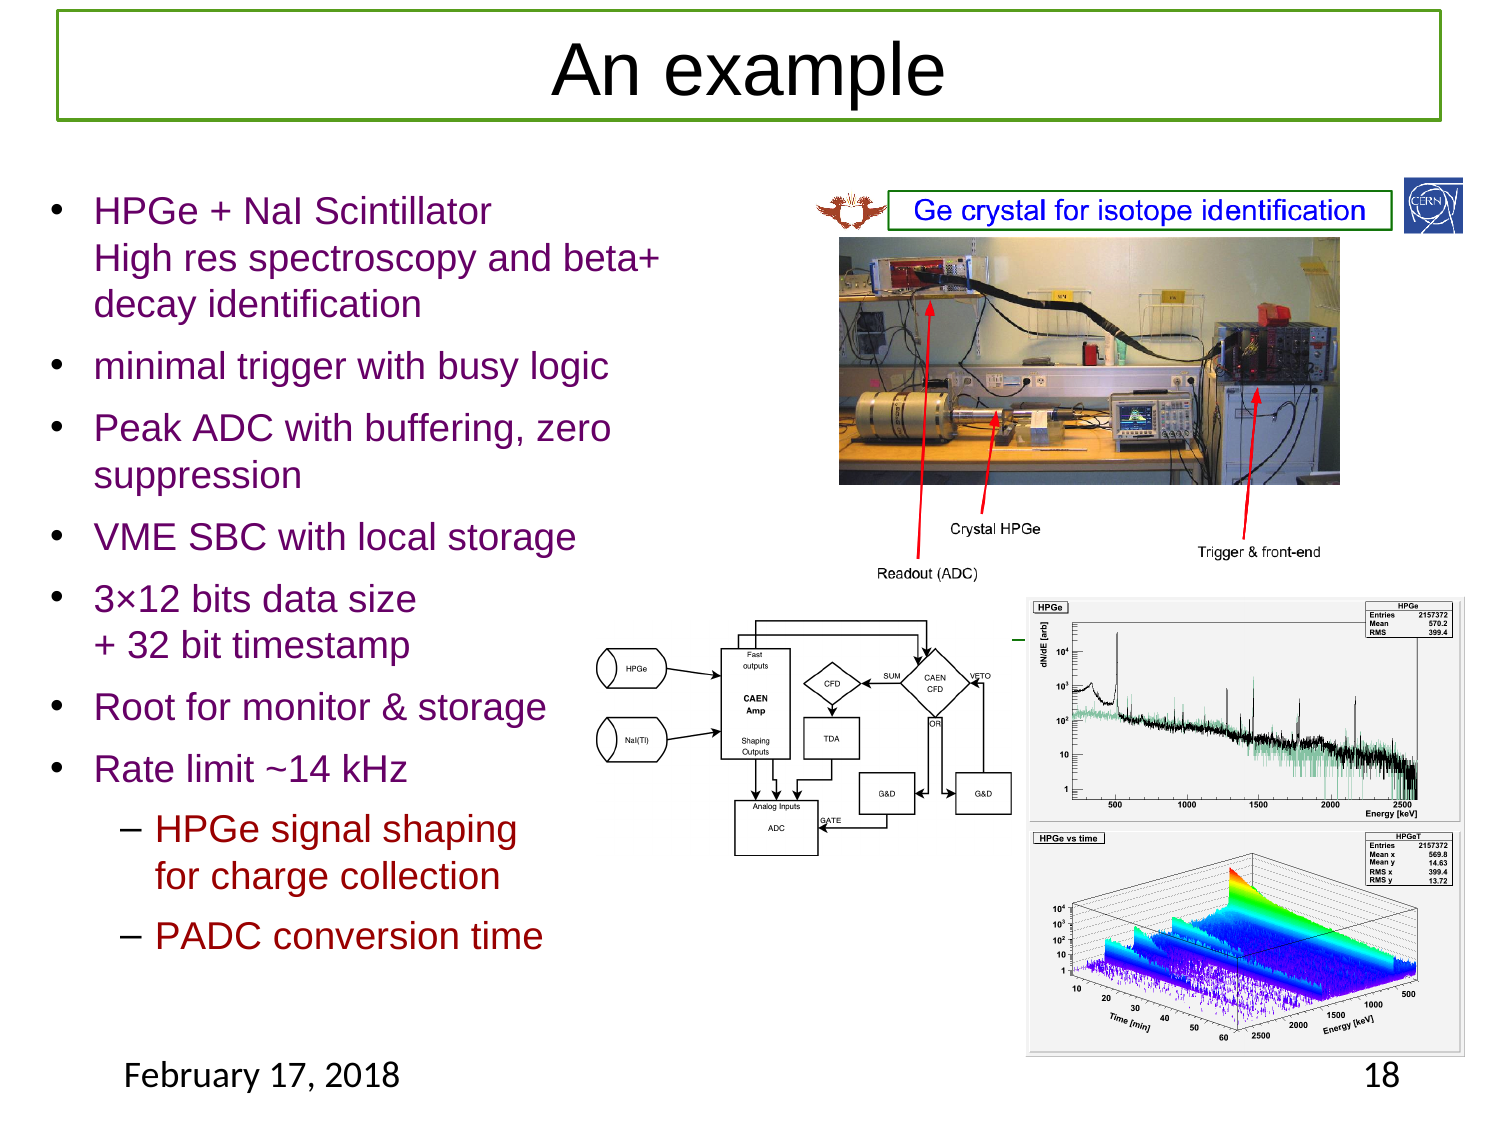

# An example
HPGe + NaI Scintillator
High res spectroscopy and beta+ decay identification
minimal trigger with busy logic
Peak ADC with buffering, zero suppression
VME SBC with local storage
3×12 bits data size
+ 32 bit timestamp
Root for monitor & storage
Rate limit ~14 kHz
HPGe signal shaping
for charge collection
PADC conversion time
17 February 2018
18